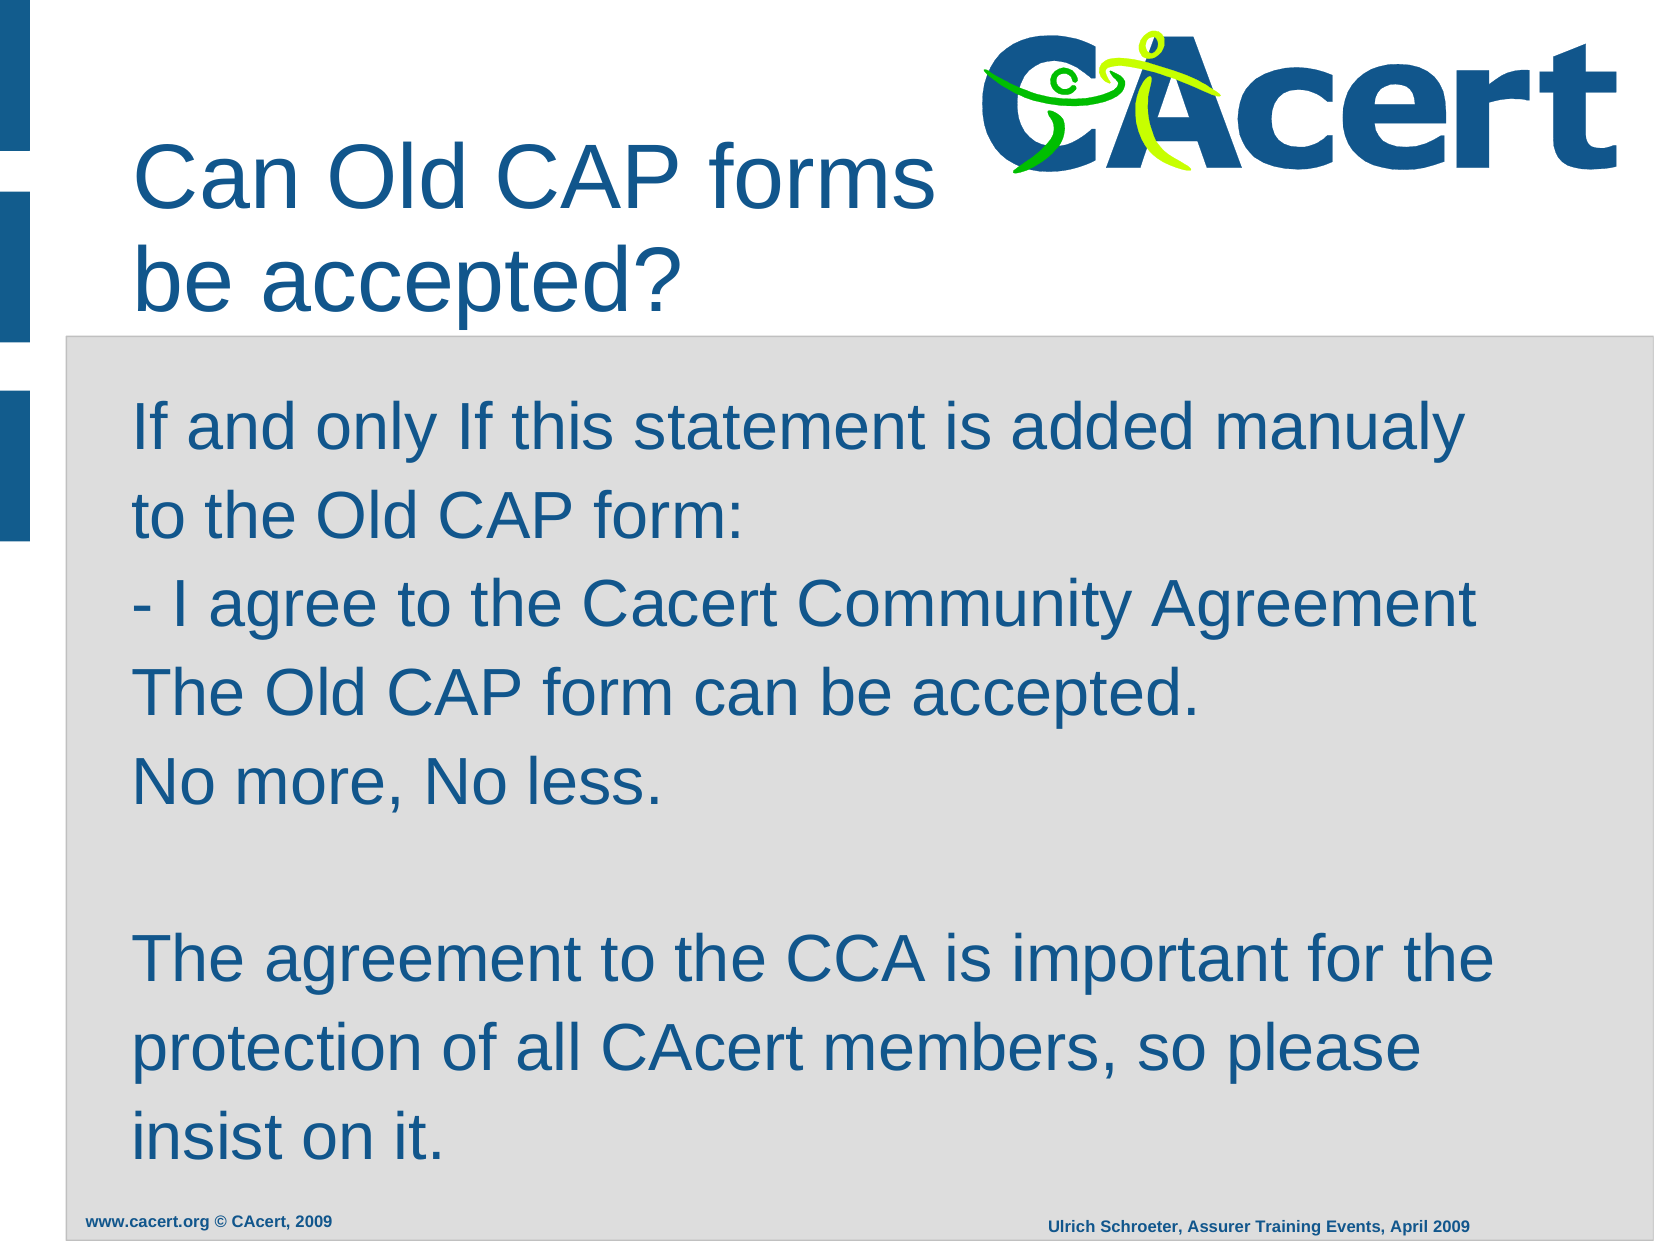

Can Old CAP forms
be accepted?
If and only If this statement is added manualy
to the Old CAP form:
- I agree to the Cacert Community Agreement
The Old CAP form can be accepted.
No more, No less.
The agreement to the CCA is important for the
protection of all CAcert members, so please
insist on it.